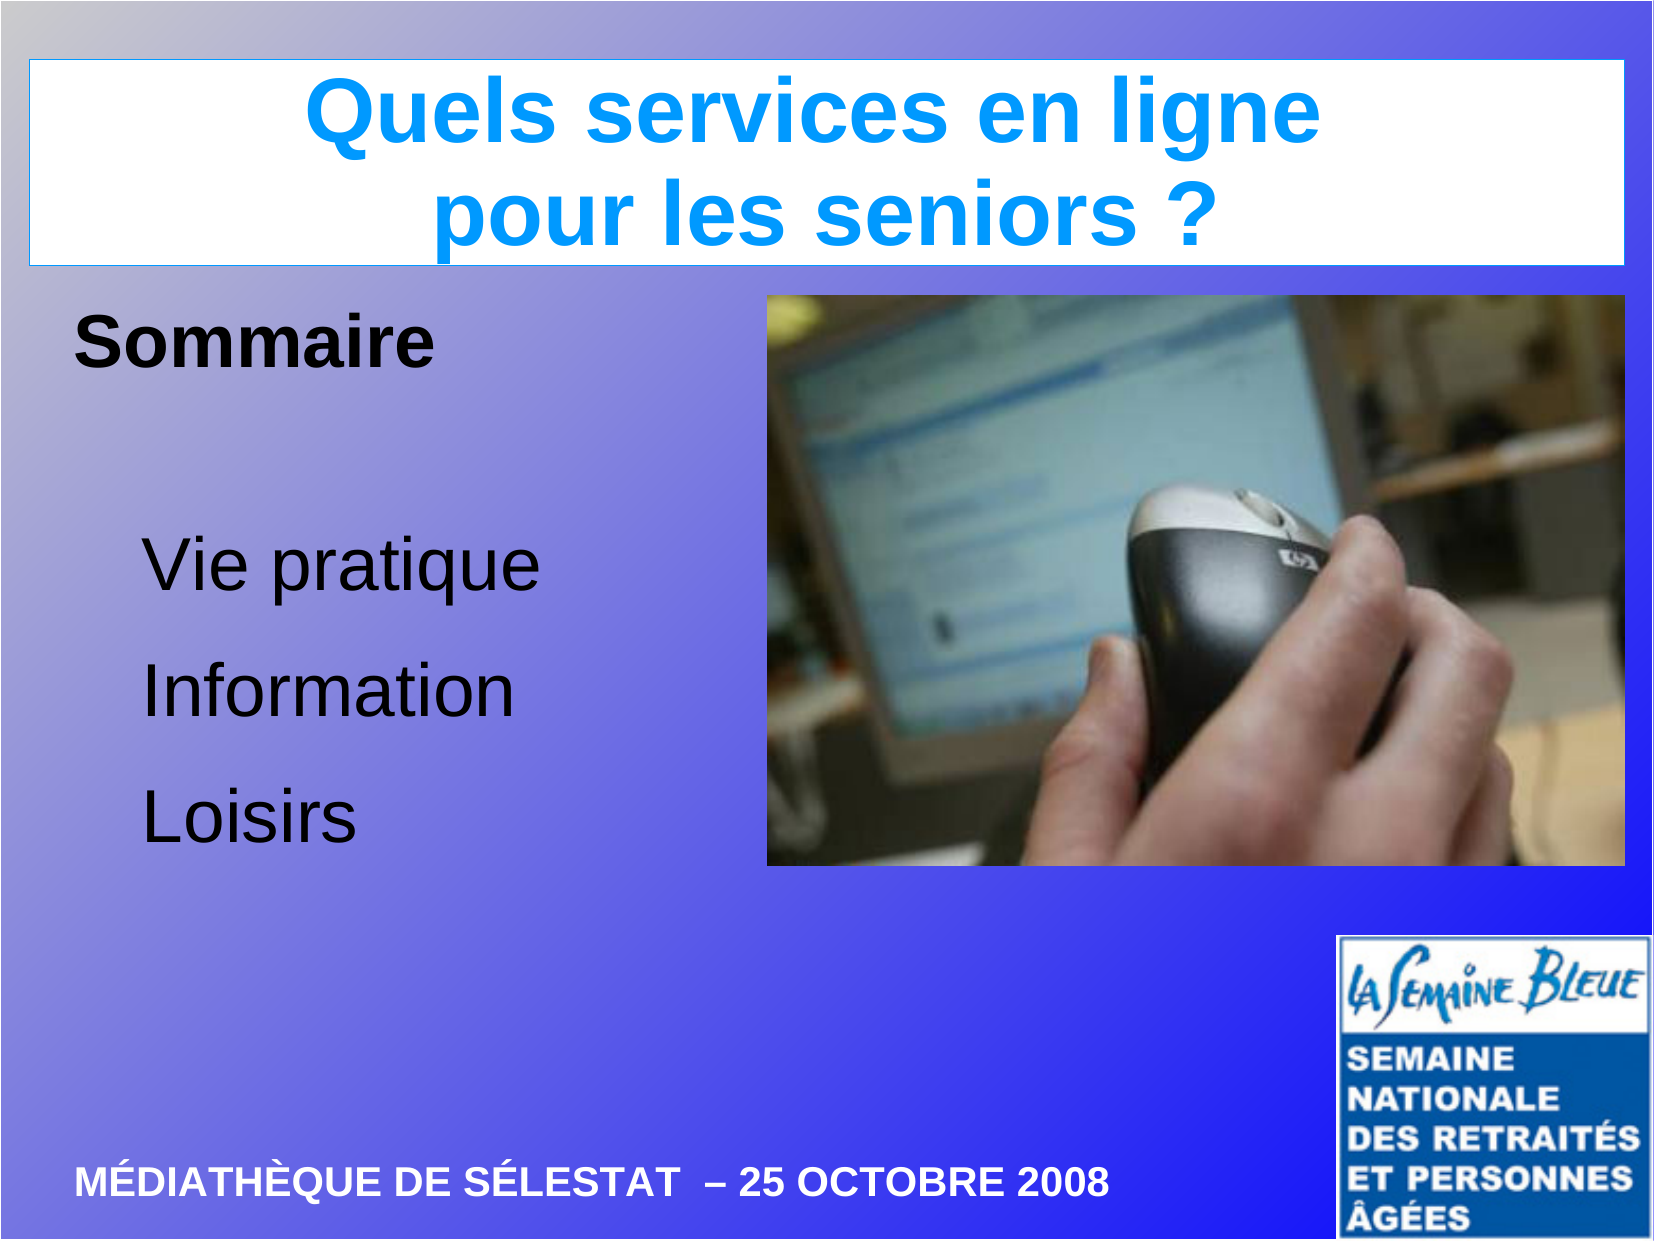

Quels services en ligne
pour les seniors ?
Sommaire
# Vie pratique
Information
Loisirs
MÉDIATHÈQUE DE SÉLESTAT – 25 OCTOBRE 2008